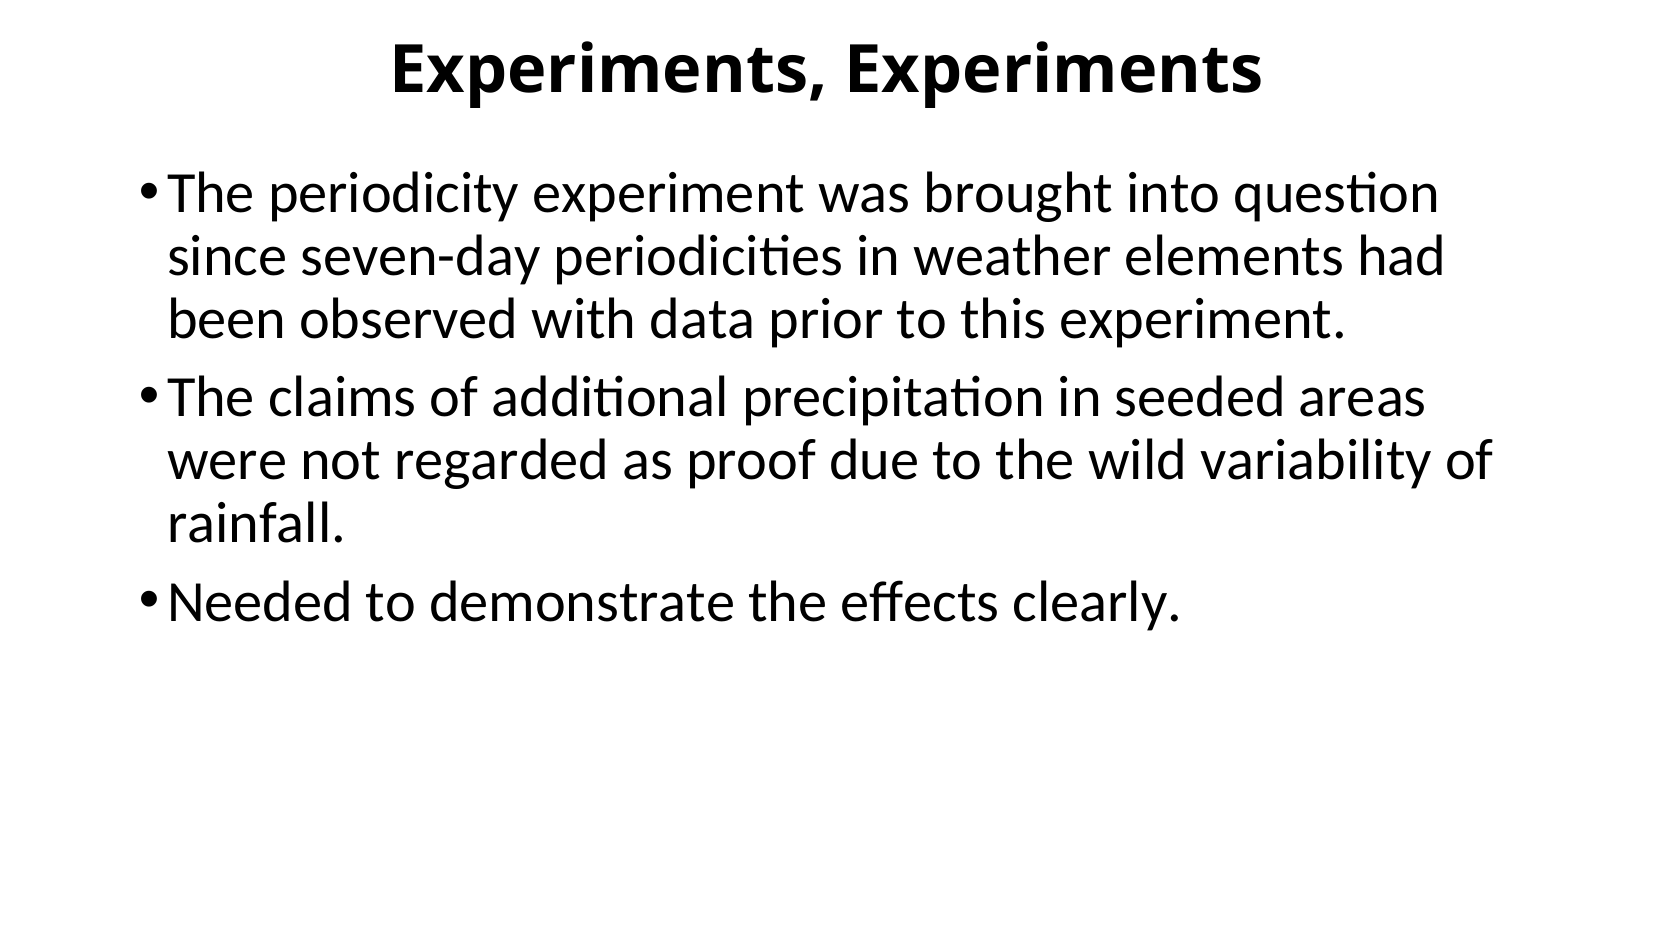

# Experiments, Experiments
The periodicity experiment was brought into question since seven-day periodicities in weather elements had been observed with data prior to this experiment.
The claims of additional precipitation in seeded areas were not regarded as proof due to the wild variability of rainfall.
Needed to demonstrate the effects clearly.